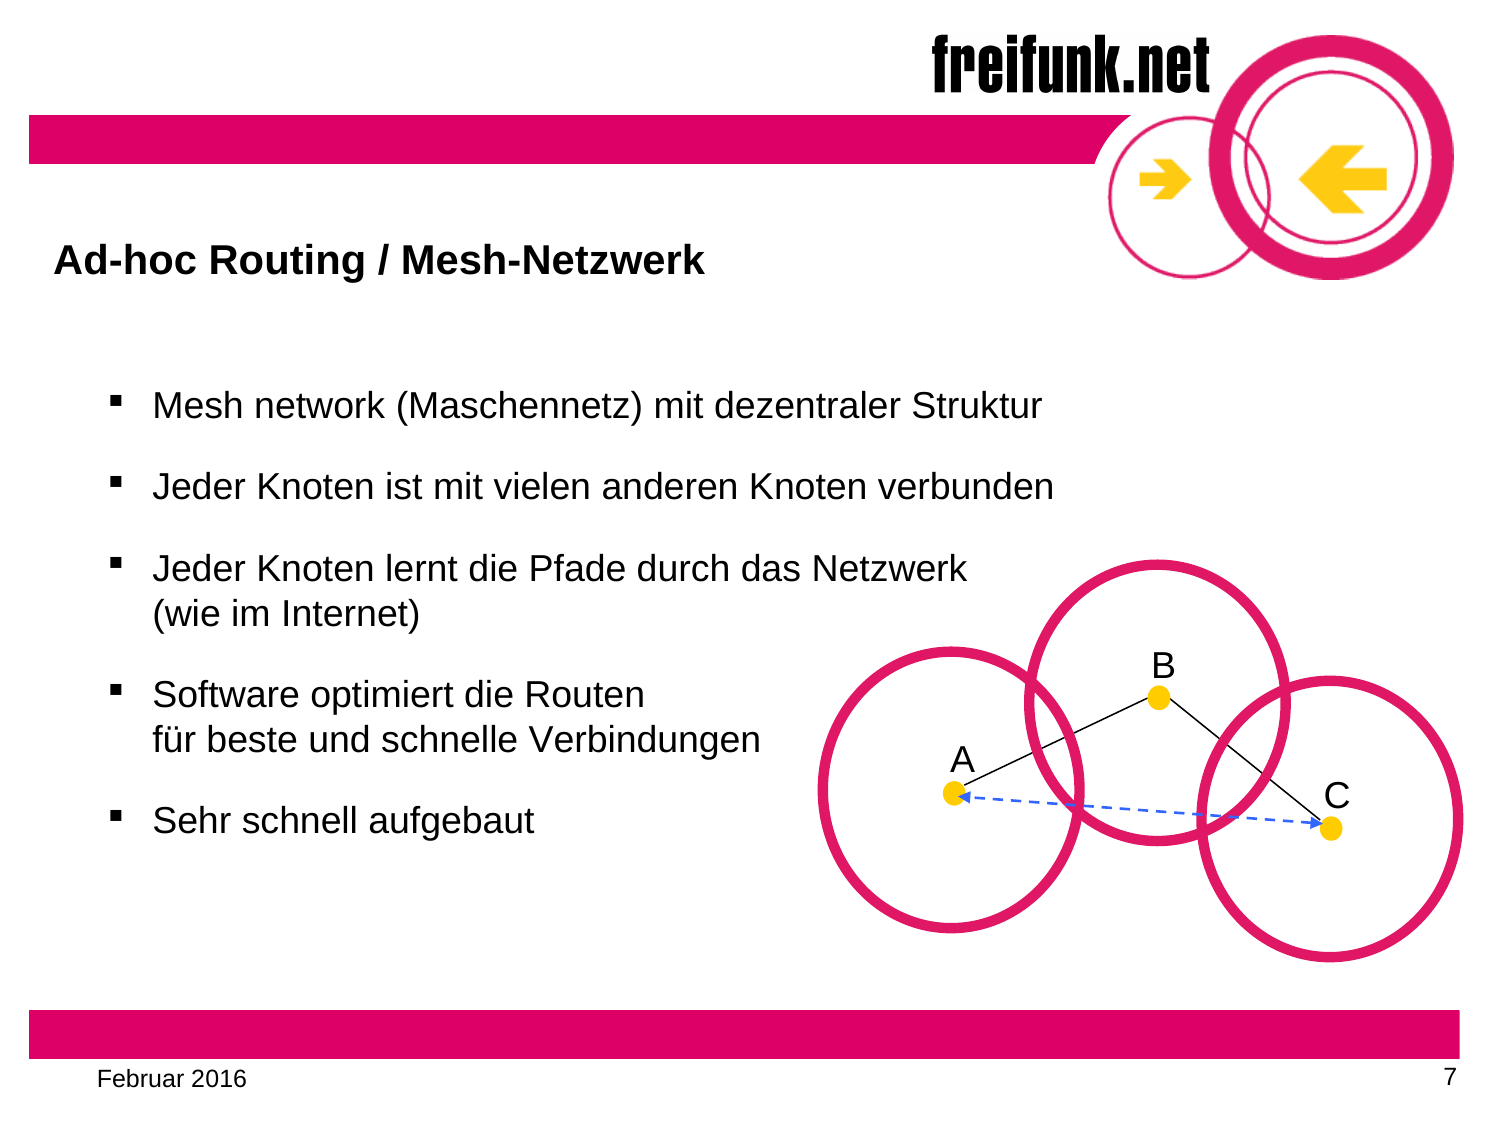

Ad-hoc Routing / Mesh-Netzwerk
Mesh network (Maschennetz) mit dezentraler Struktur
Jeder Knoten ist mit vielen anderen Knoten verbunden
Jeder Knoten lernt die Pfade durch das Netzwerk
(wie im Internet)
Software optimiert die Routen
für beste und schnelle Verbindungen
Sehr schnell aufgebaut
B
A
C
7
Februar 2016